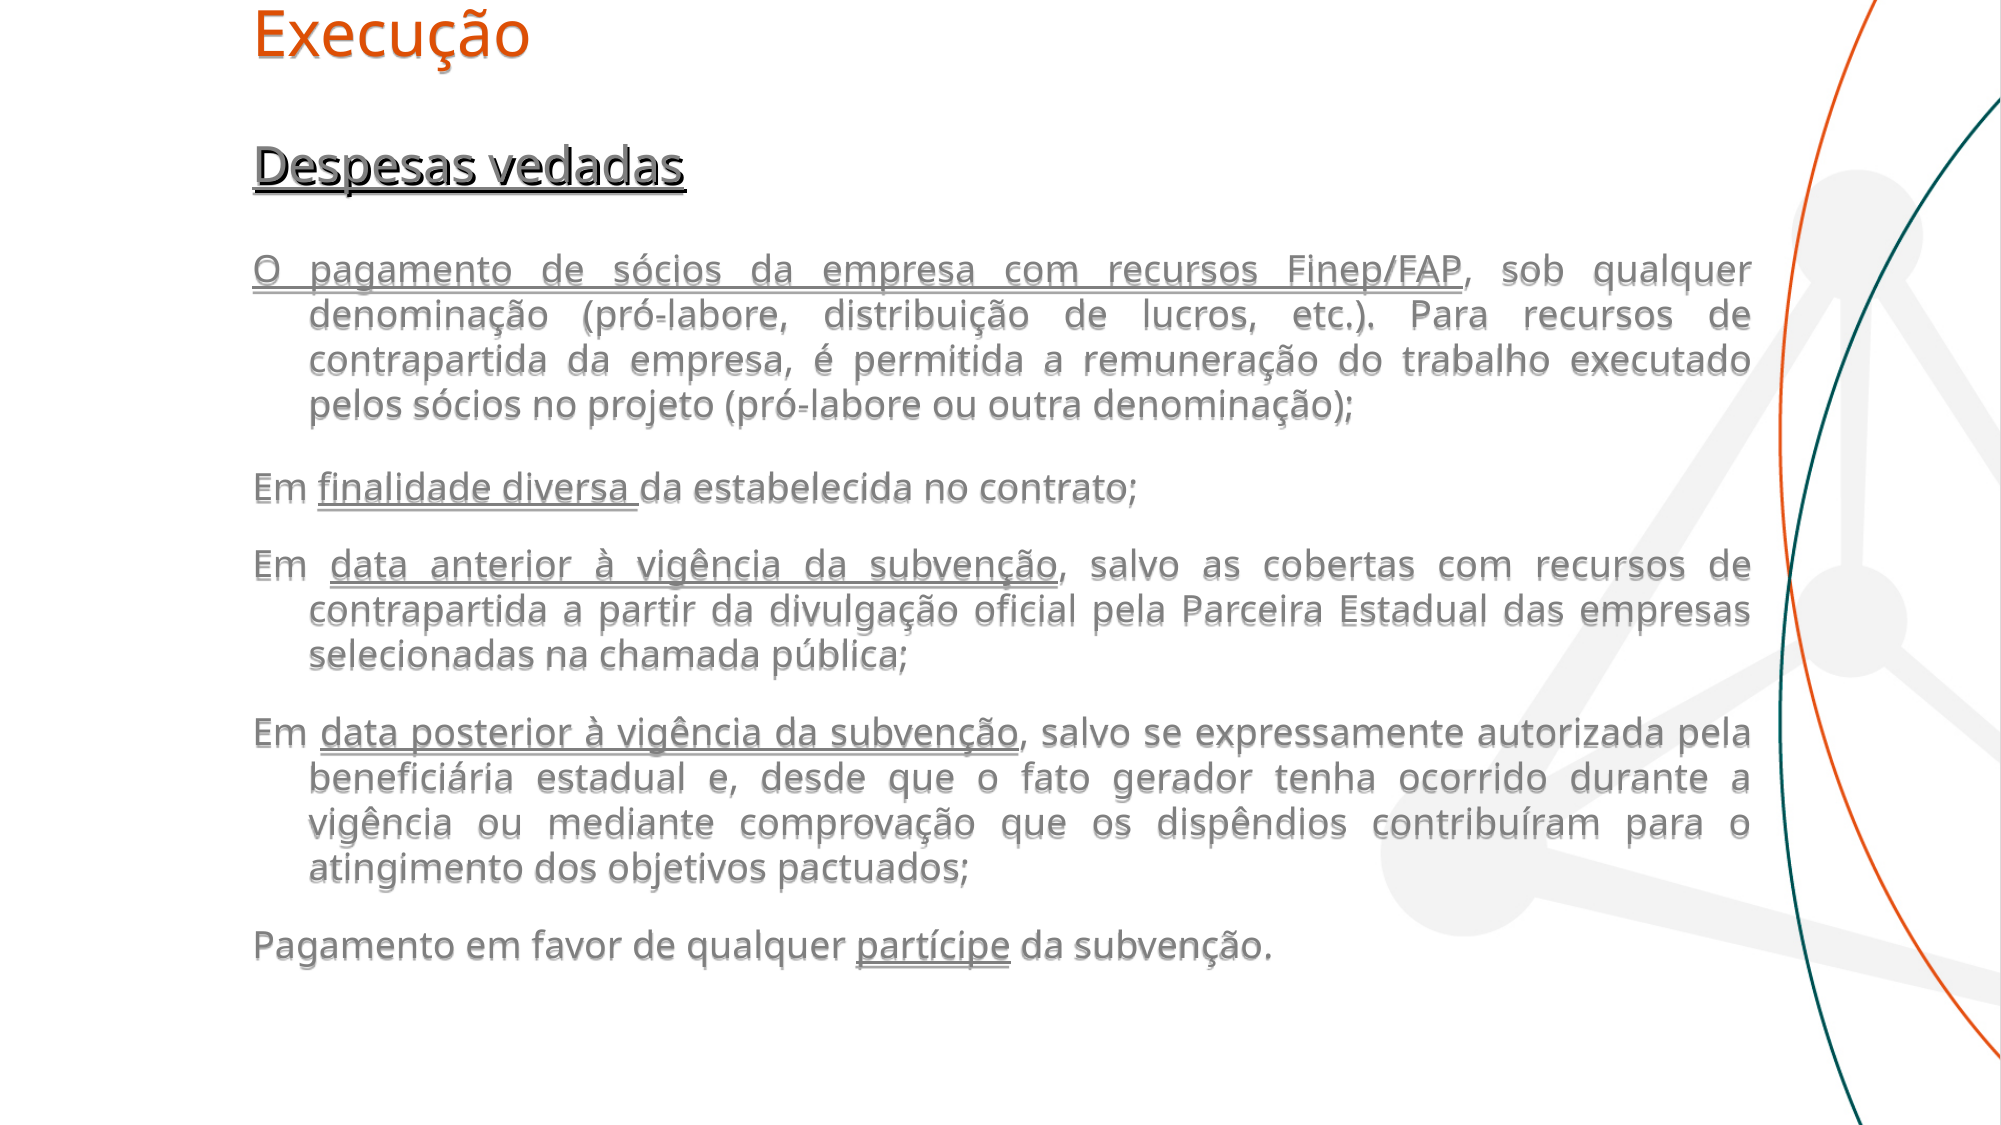

Execução
Despesas vedadas
O pagamento de sócios da empresa com recursos Finep/FAP, sob qualquer denominação (pró-labore, distribuição de lucros, etc.). Para recursos de contrapartida da empresa, é permitida a remuneração do trabalho executado pelos sócios no projeto (pró-labore ou outra denominação);
Em finalidade diversa da estabelecida no contrato;
Em data anterior à vigência da subvenção, salvo as cobertas com recursos de contrapartida a partir da divulgação oficial pela Parceira Estadual das empresas selecionadas na chamada pública;
Em data posterior à vigência da subvenção, salvo se expressamente autorizada pela beneficiária estadual e, desde que o fato gerador tenha ocorrido durante a vigência ou mediante comprovação que os dispêndios contribuíram para o atingimento dos objetivos pactuados;
Pagamento em favor de qualquer partícipe da subvenção.